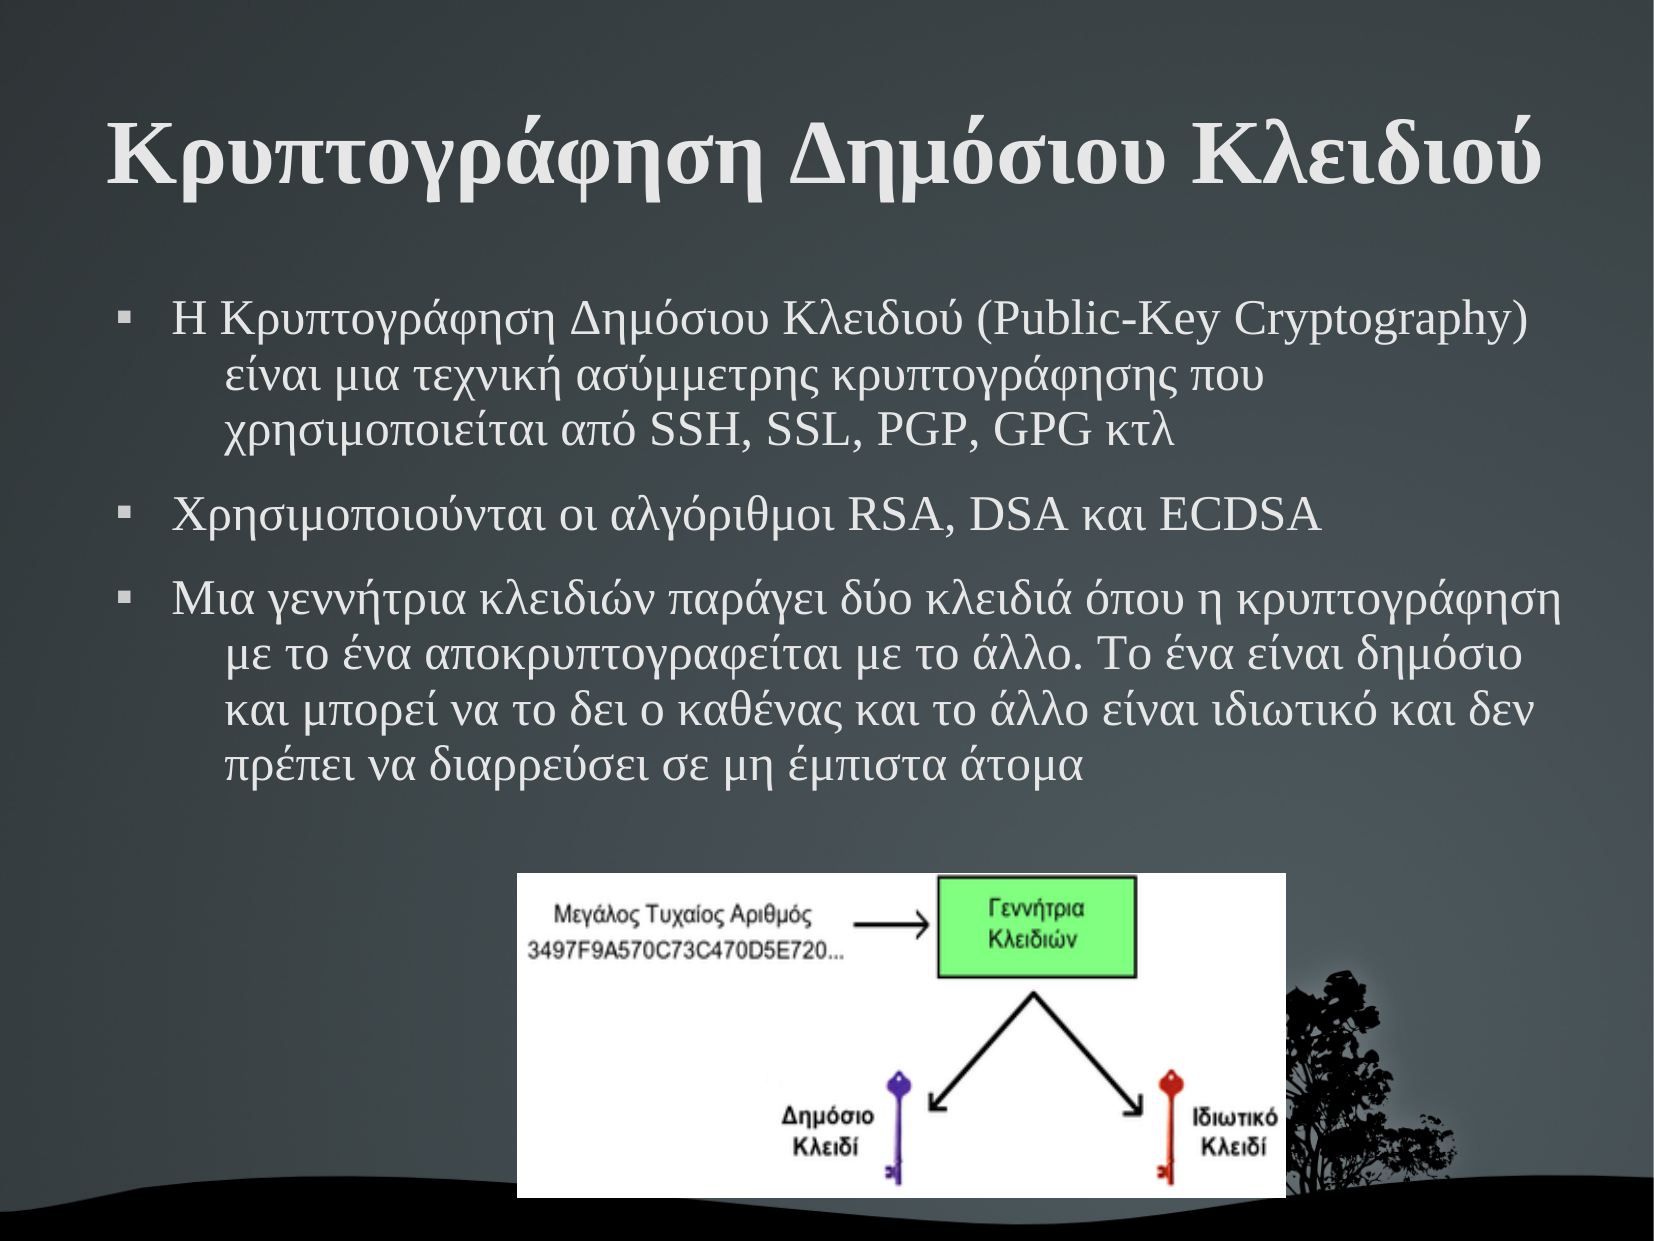

Κρυπτογράφηση Δημόσιου Κλειδιού
# Η Κρυπτογράφηση Δημόσιου Κλειδιού (Public-Key Cryptography) είναι μια τεχνική ασύμμετρης κρυπτογράφησης που χρησιμοποιείται από SSH, SSL, PGP, GPG κτλ
Χρησιμοποιούνται οι αλγόριθμοι RSA, DSA και ECDSA
Μια γεννήτρια κλειδιών παράγει δύο κλειδιά όπου η κρυπτογράφηση με το ένα αποκρυπτογραφείται με το άλλο. Το ένα είναι δημόσιο και μπορεί να το δει ο καθένας και το άλλο είναι ιδιωτικό και δεν πρέπει να διαρρεύσει σε μη έμπιστα άτομα